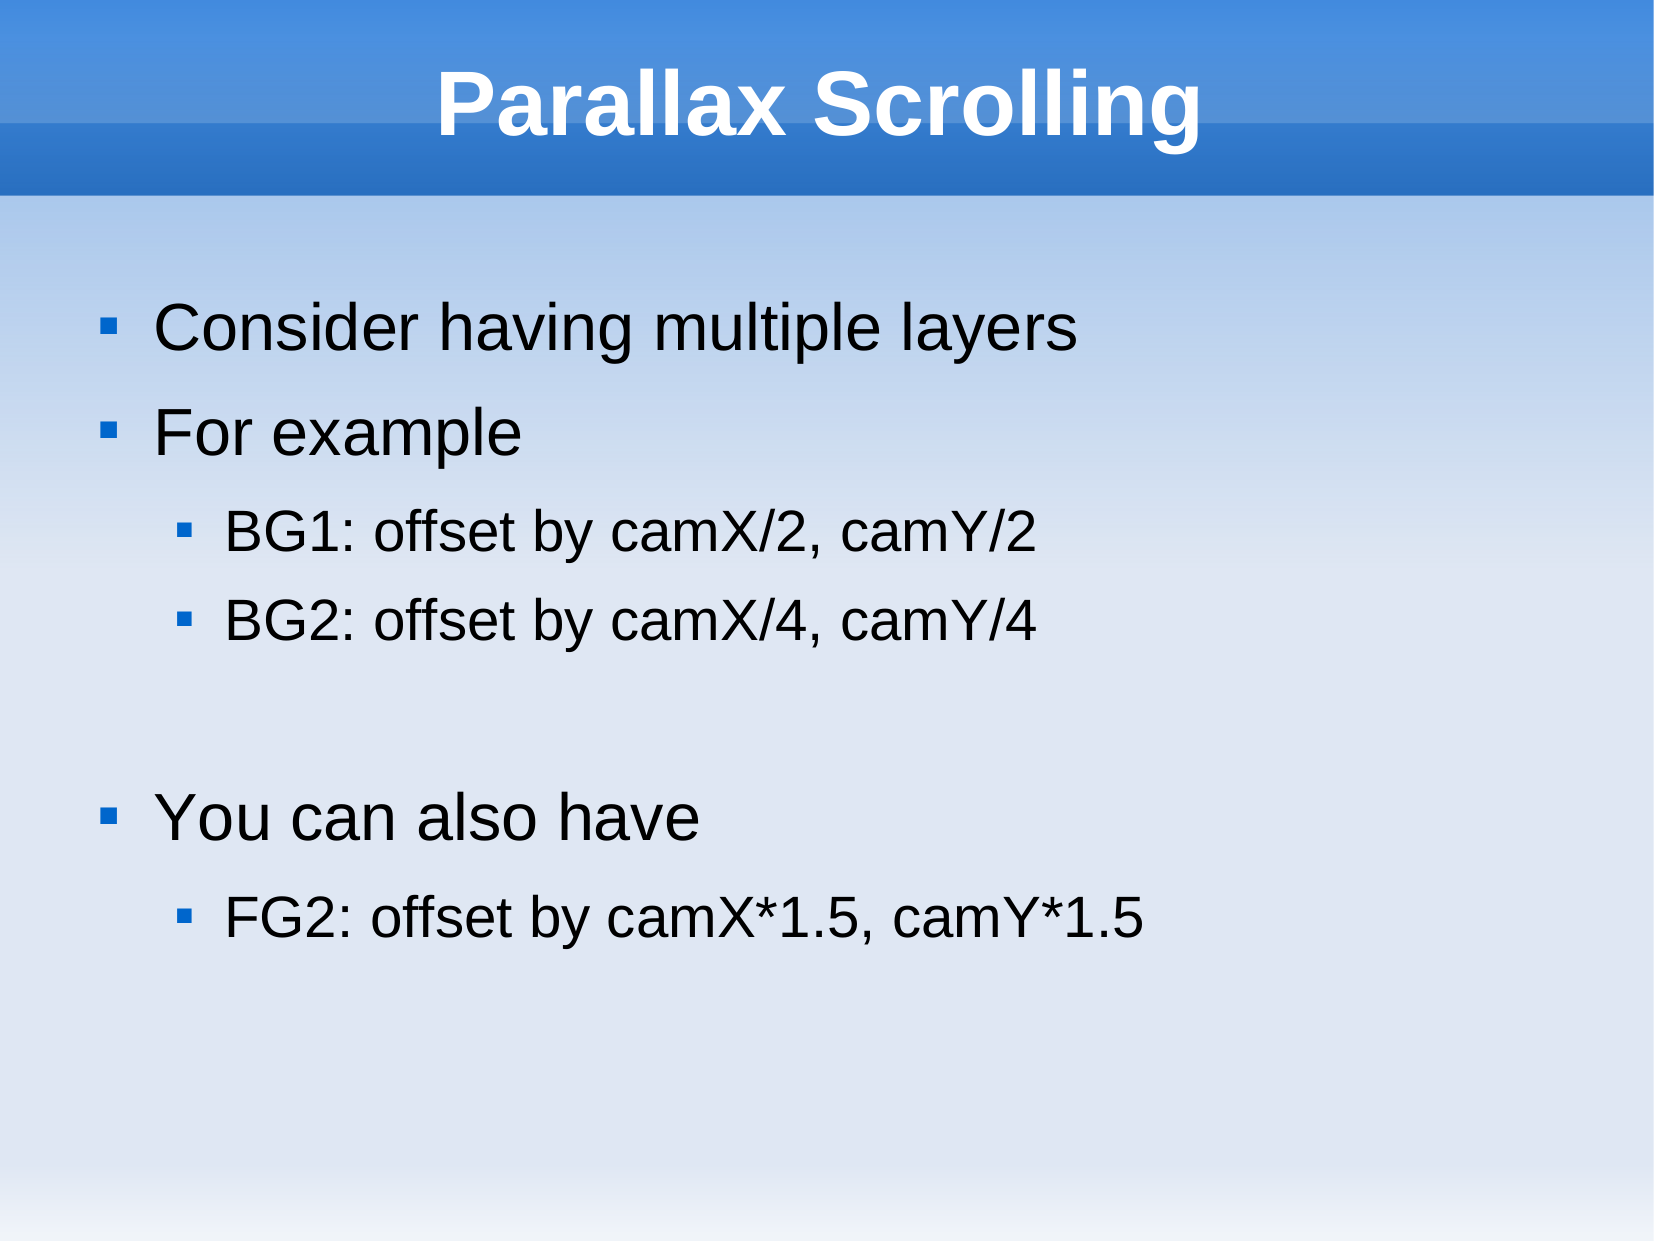

# Parallax Scrolling
Consider having multiple layers
For example
BG1: offset by camX/2, camY/2
BG2: offset by camX/4, camY/4
You can also have
FG2: offset by camX*1.5, camY*1.5